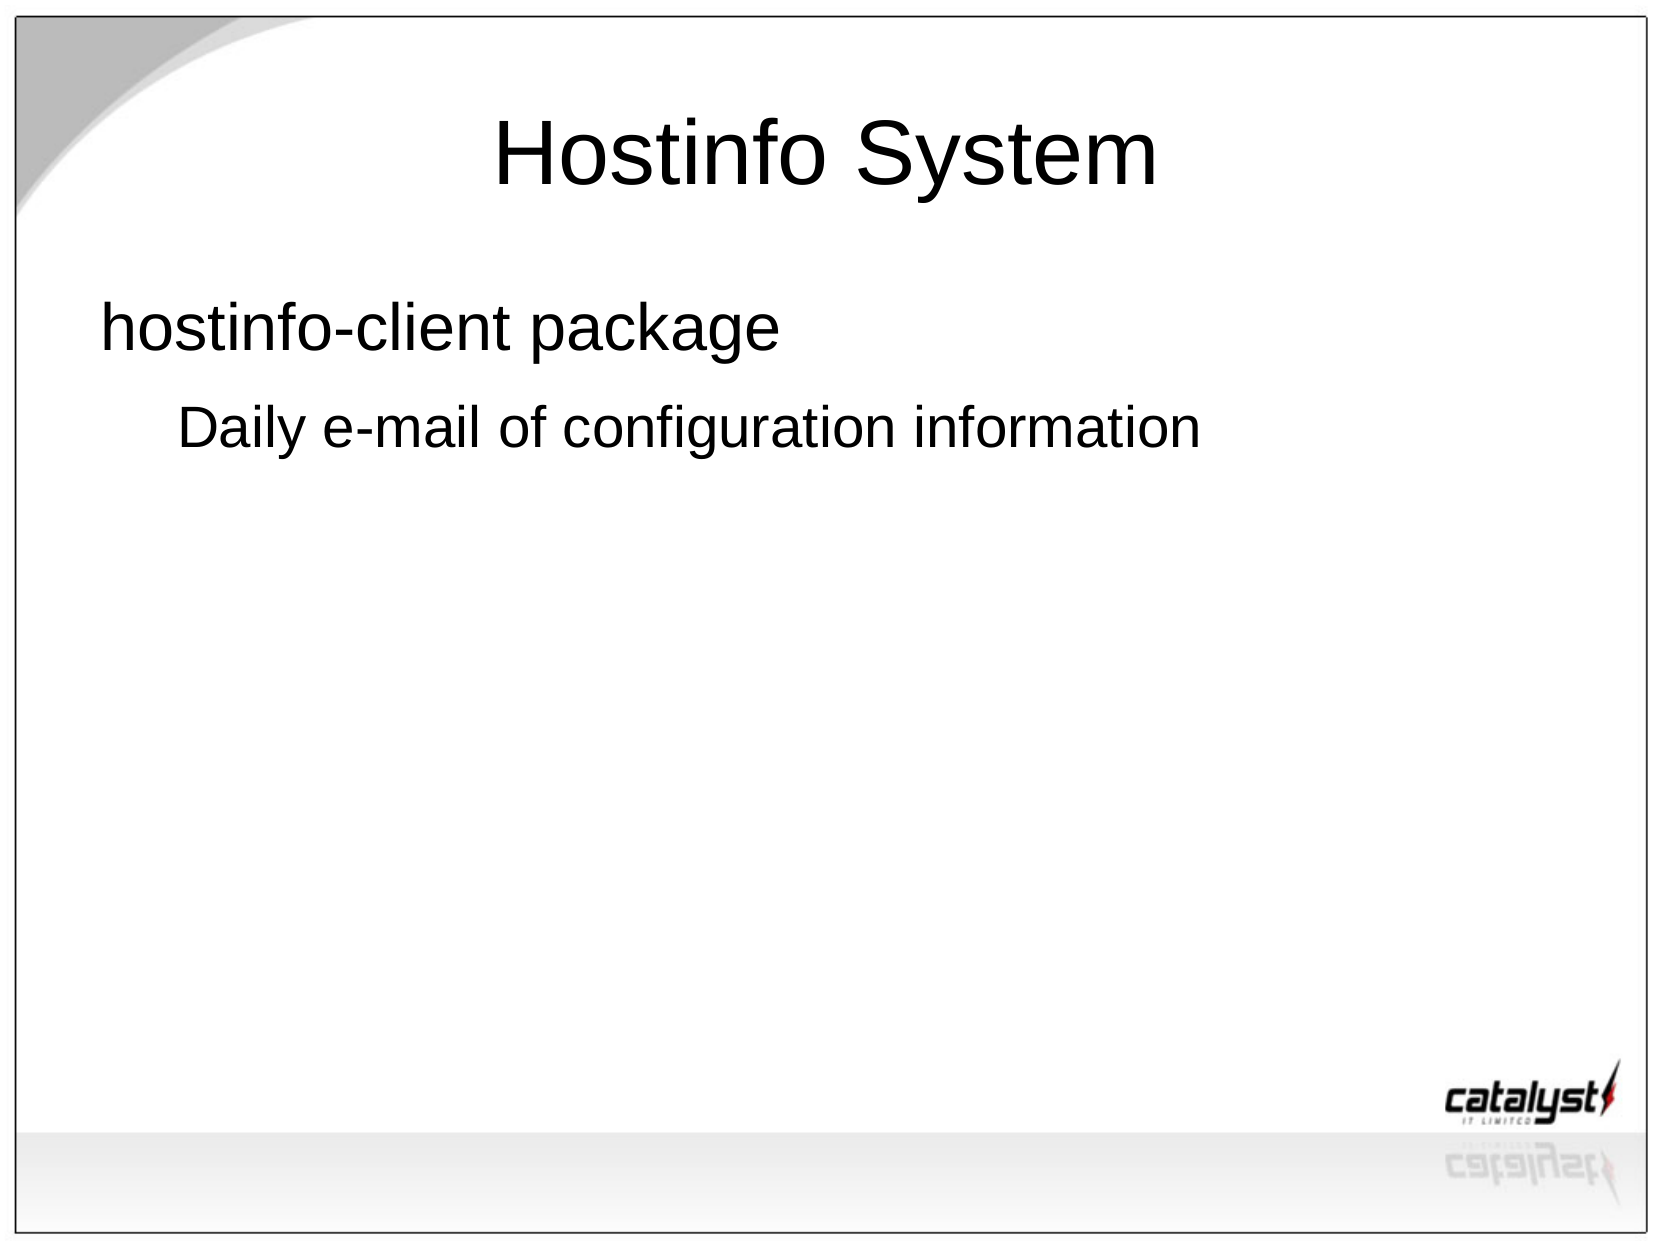

# Hostinfo System
hostinfo-client package
Daily e-mail of configuration information